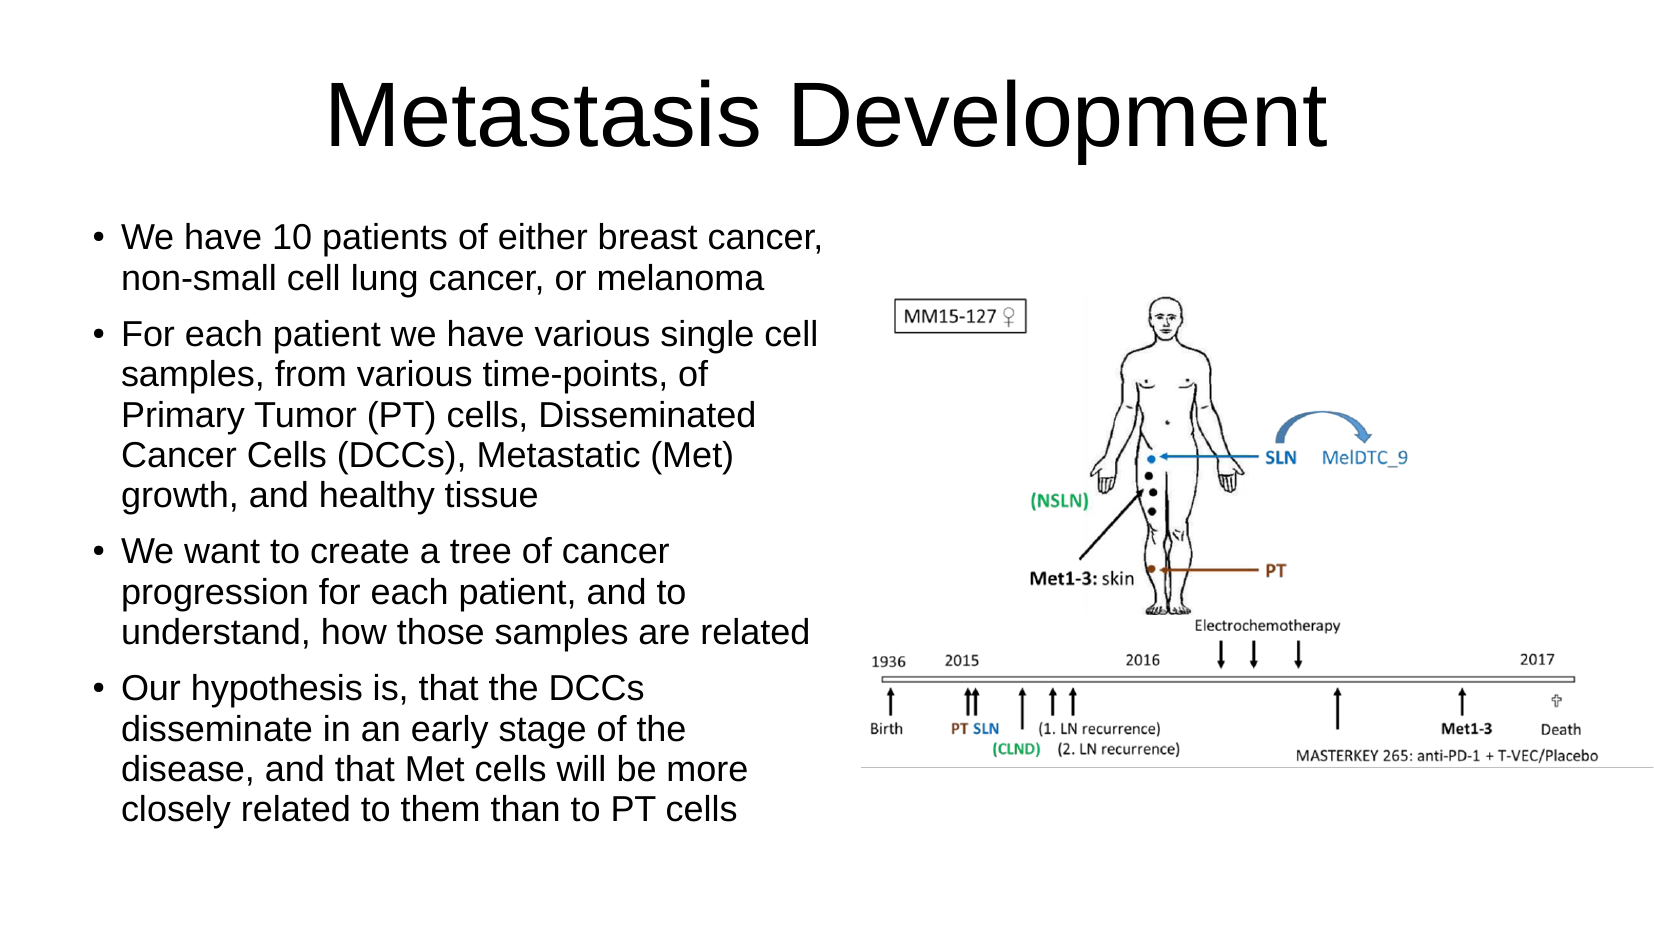

# Metastasis Development
We have 10 patients of either breast cancer, non-small cell lung cancer, or melanoma
For each patient we have various single cell samples, from various time-points, of Primary Tumor (PT) cells, Disseminated Cancer Cells (DCCs), Metastatic (Met) growth, and healthy tissue
We want to create a tree of cancer progression for each patient, and to understand, how those samples are related
Our hypothesis is, that the DCCs disseminate in an early stage of the disease, and that Met cells will be more closely related to them than to PT cells